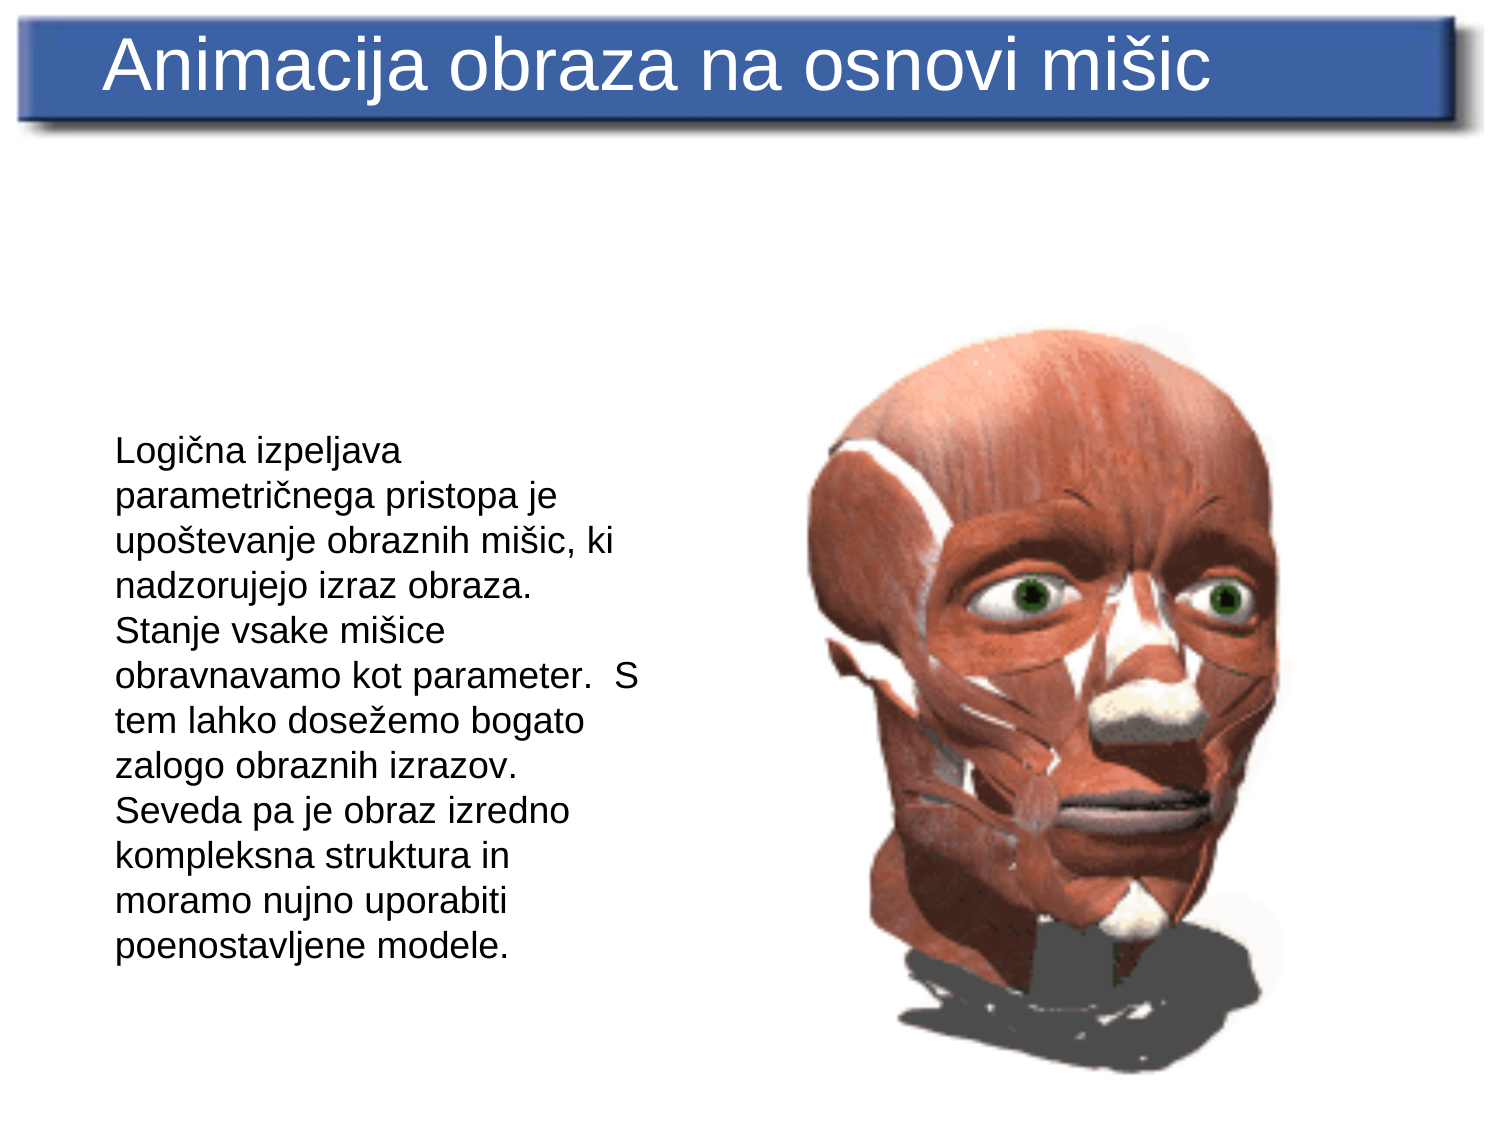

Animacija obraza na osnovi mišic
Logična izpeljava parametričnega pristopa je upoštevanje obraznih mišic, ki nadzorujejo izraz obraza. Stanje vsake mišice obravnavamo kot parameter.  S tem lahko dosežemo bogato zalogo obraznih izrazov. Seveda pa je obraz izredno kompleksna struktura in moramo nujno uporabiti poenostavljene modele.